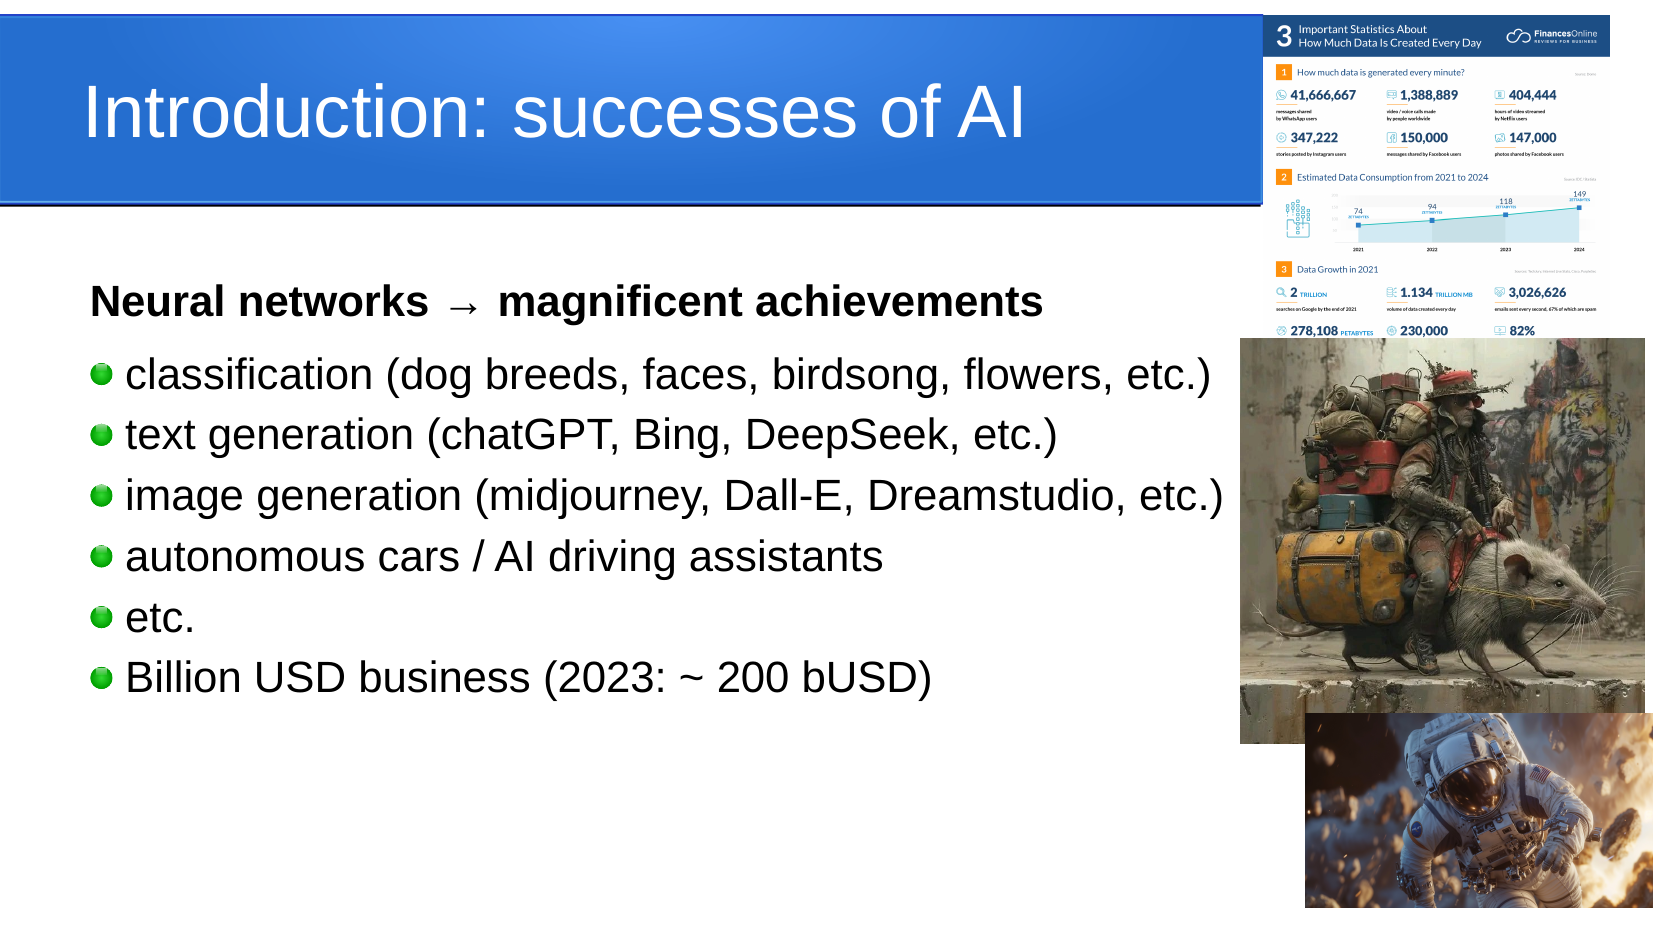

# Introduction: successes of AI
Neural networks → magnificent achievements
classification (dog breeds, faces, birdsong, flowers, etc.)
text generation (chatGPT, Bing, DeepSeek, etc.)
image generation (midjourney, Dall-E, Dreamstudio, etc.)
autonomous cars / AI driving assistants
etc.
Billion USD business (2023: ~ 200 bUSD)